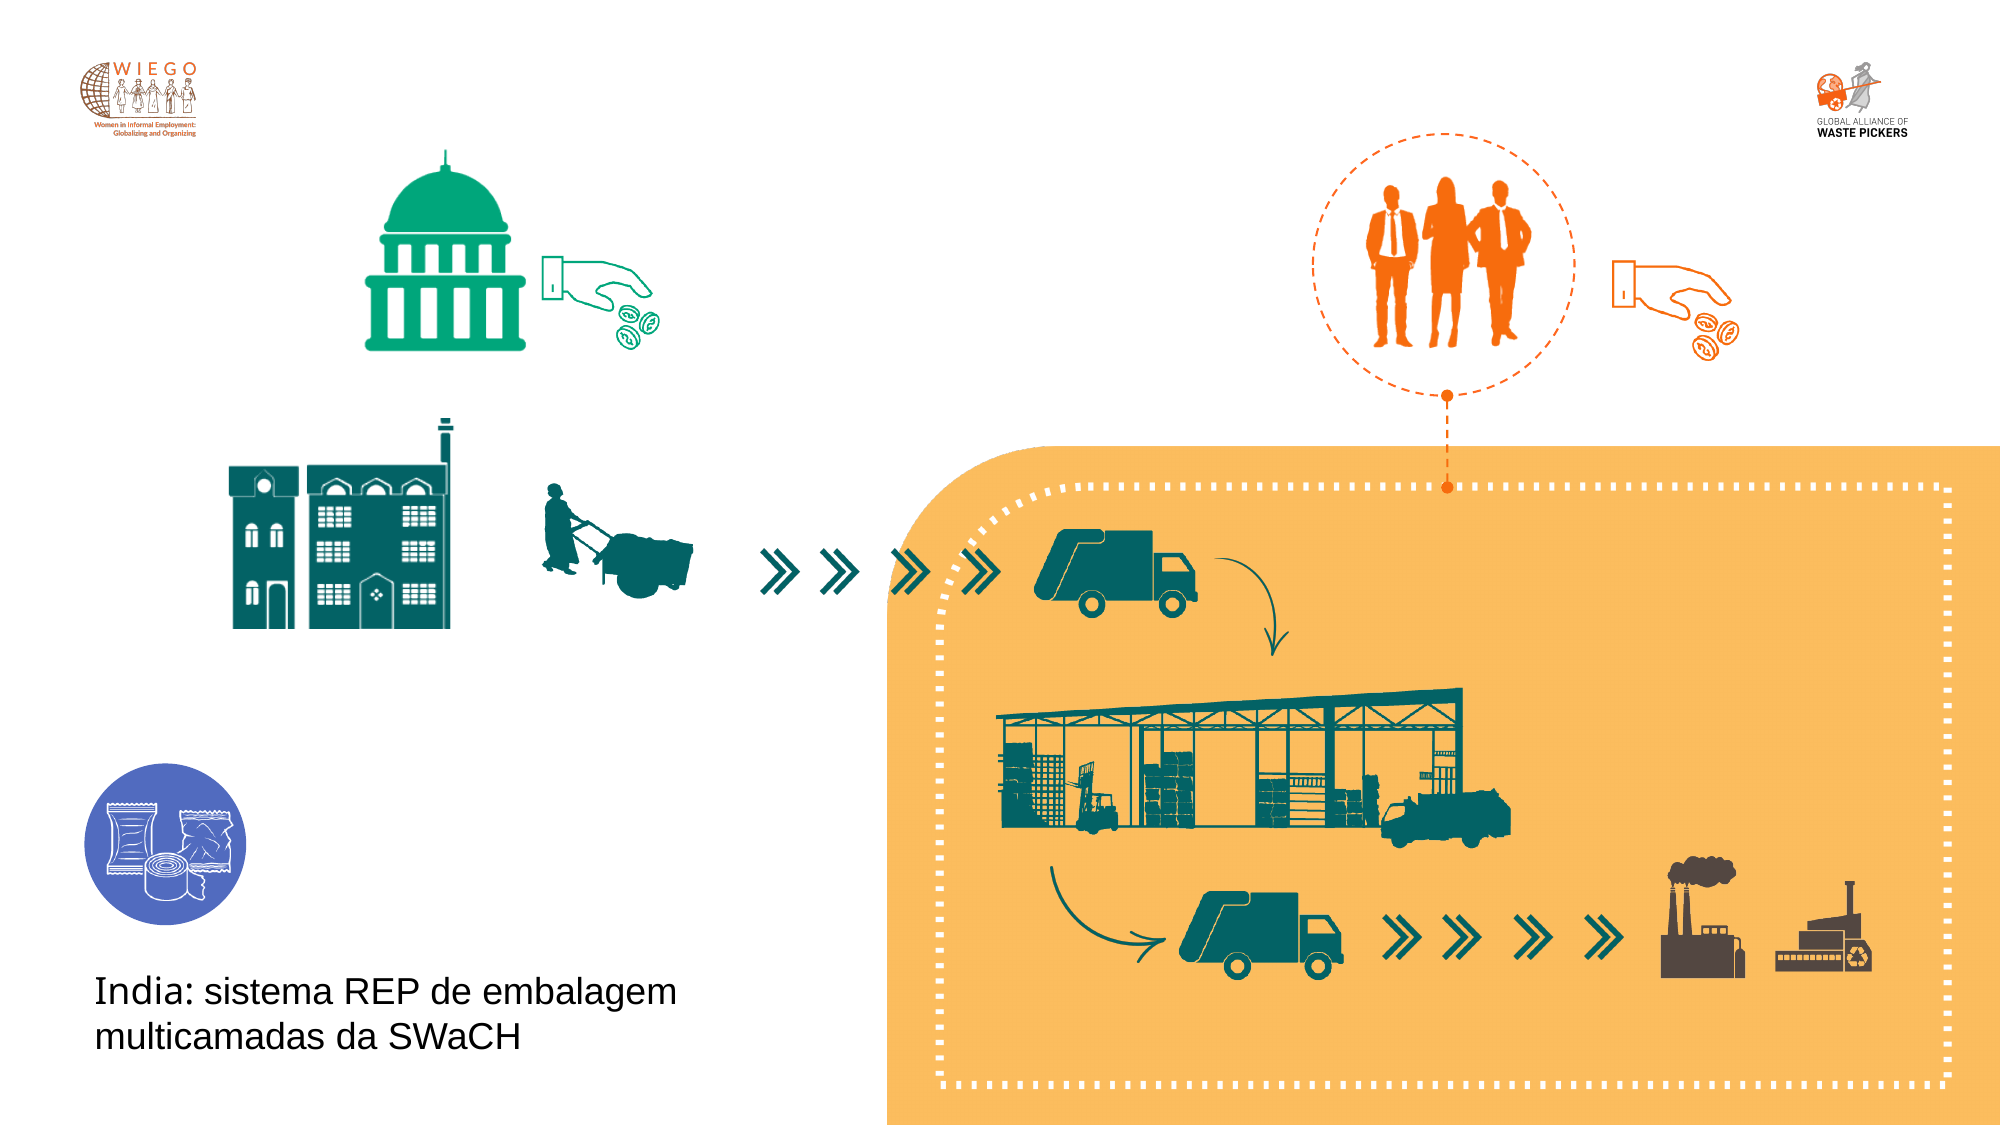

India: sistema REP de embalagem multicamadas da SWaCH